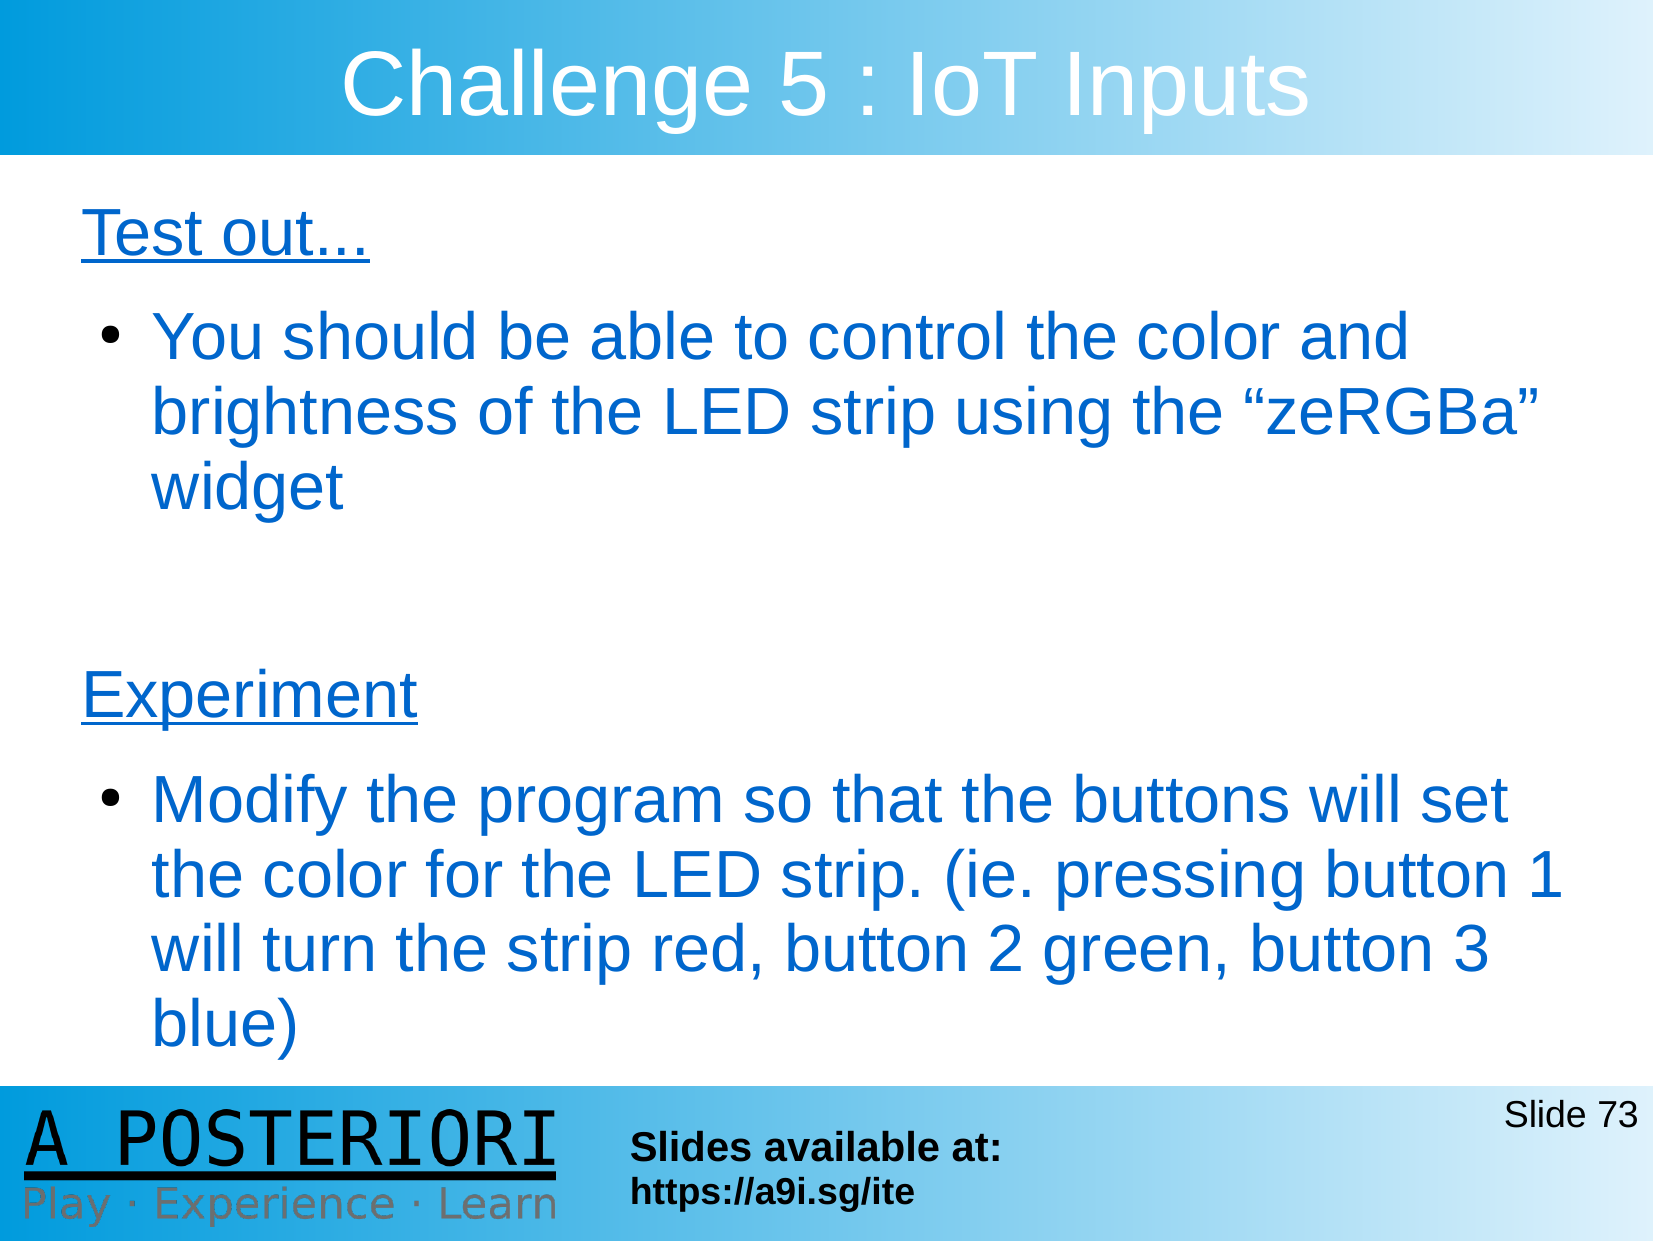

# Challenge 5 : IoT Inputs
Test out...
You should be able to control the color and brightness of the LED strip using the “zeRGBa” widget
Experiment
Modify the program so that the buttons will set the color for the LED strip. (ie. pressing button 1 will turn the strip red, button 2 green, button 3 blue)